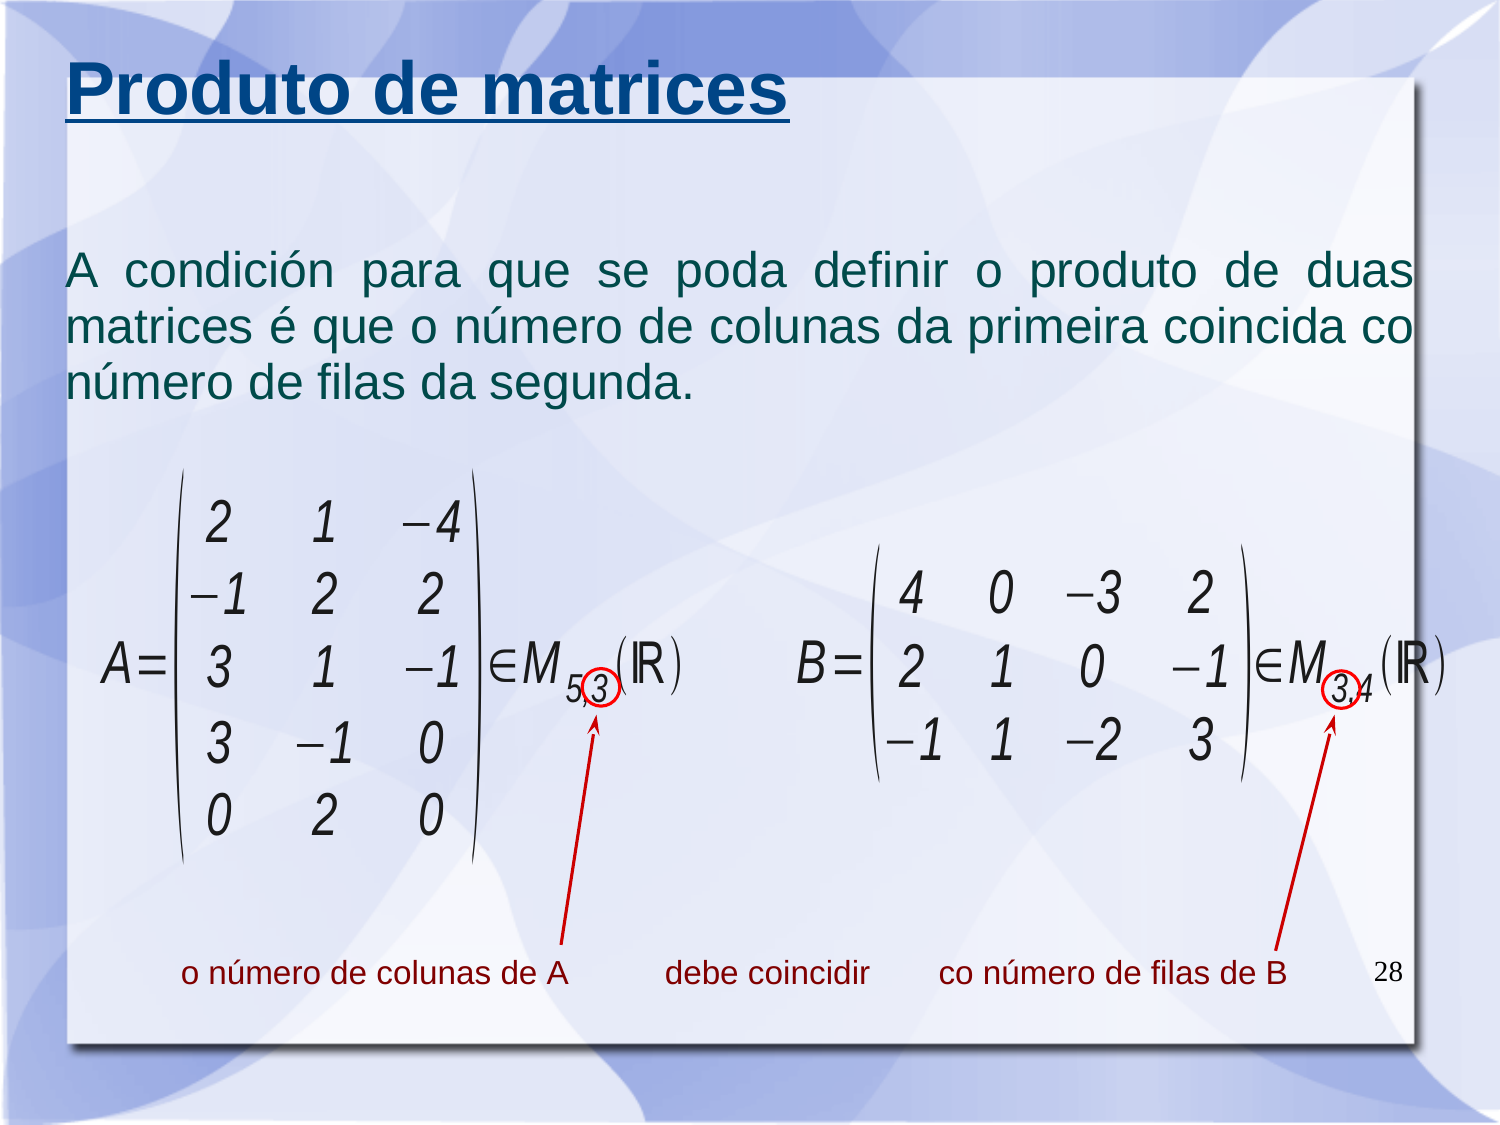

# Produto de matrices
A condición para que se poda definir o produto de duas matrices é que o número de colunas da primeira coincida co número de filas da segunda.
o número de colunas de A
debe coincidir
co número de filas de B
28